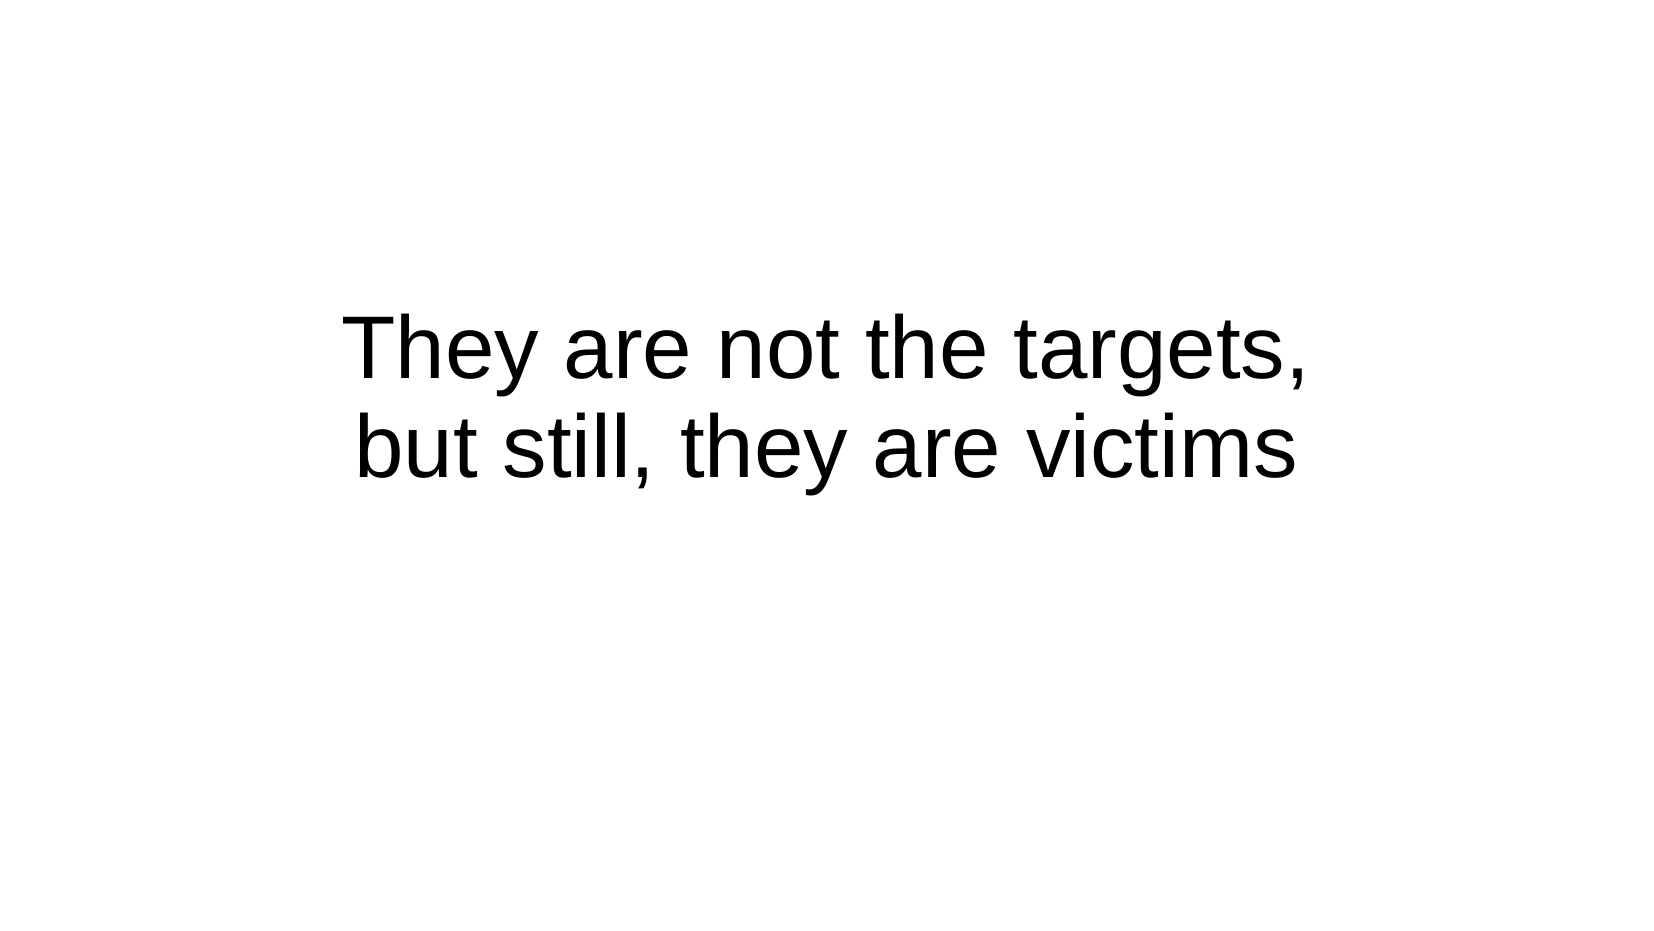

# They are not the targets, but still, they are victims